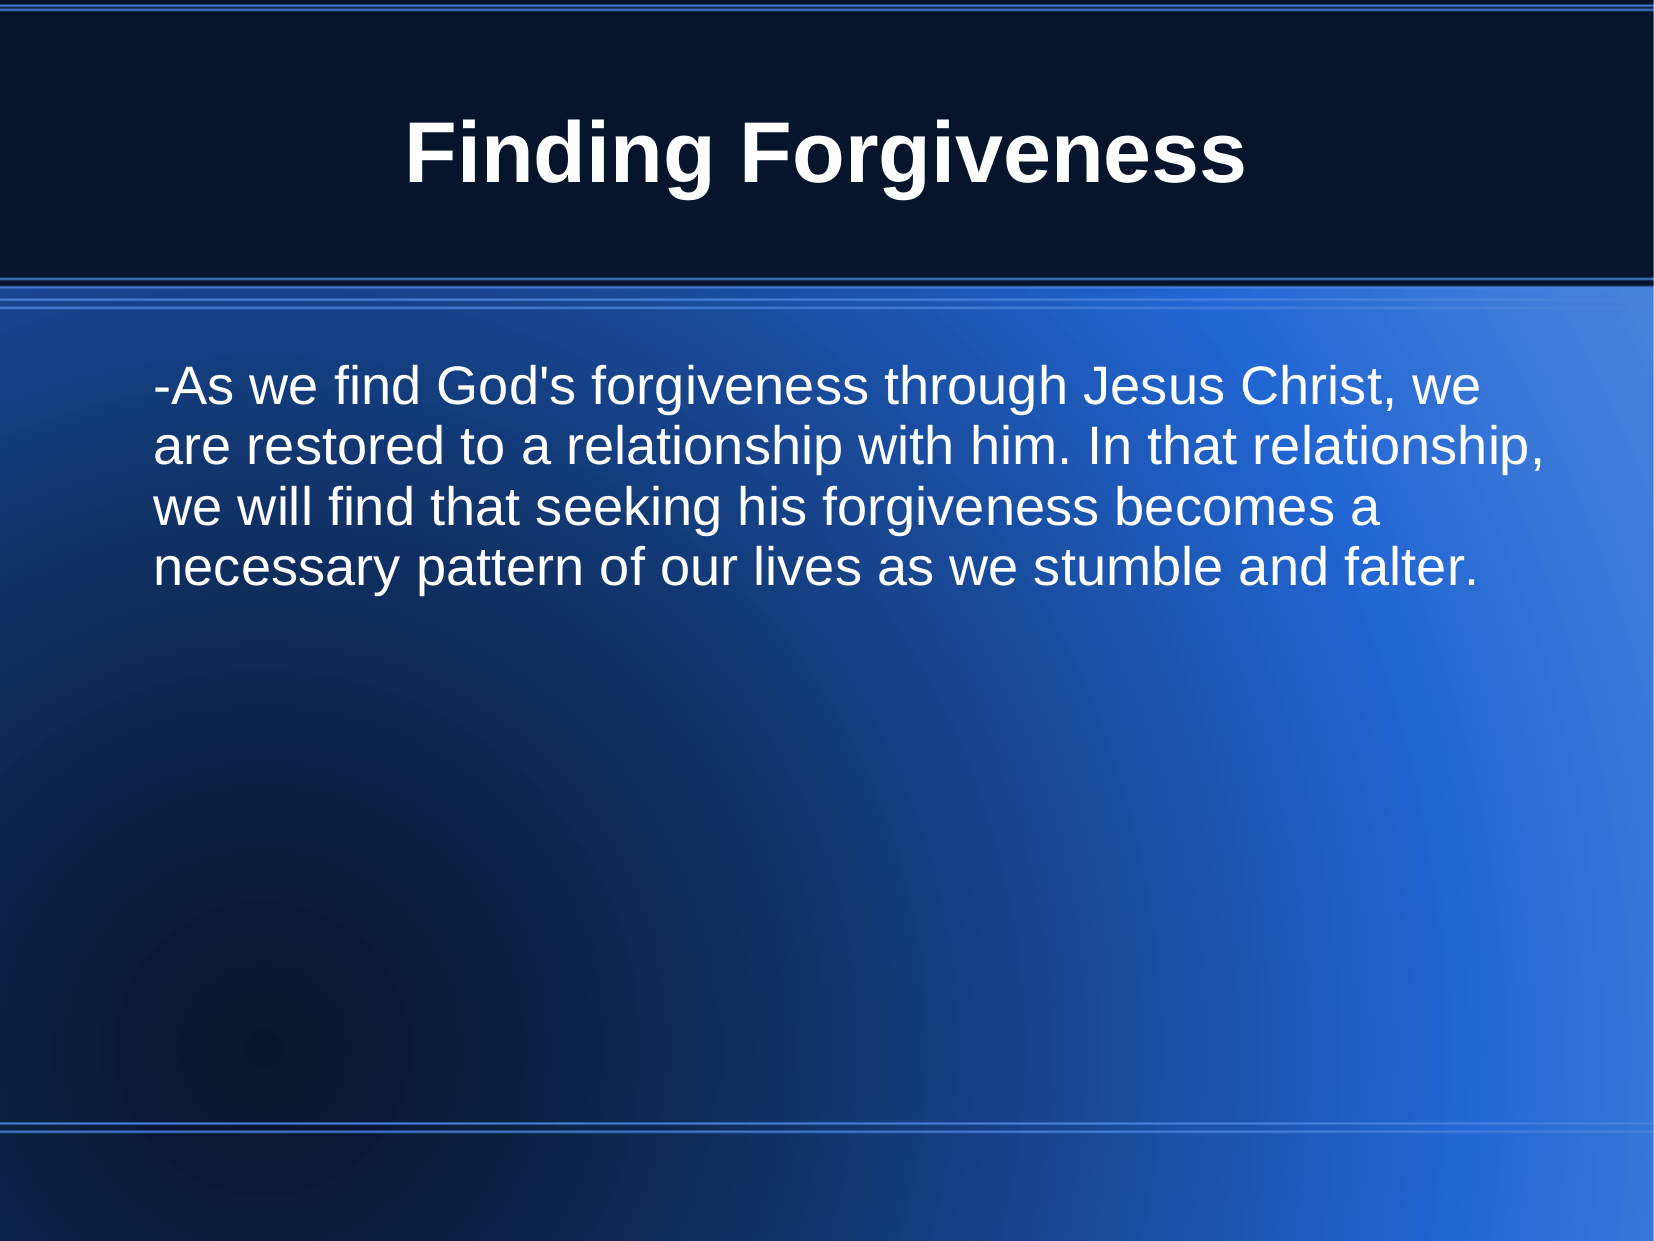

# Finding Forgiveness
-As we find God's forgiveness through Jesus Christ, we are restored to a relationship with him. In that relationship, we will find that seeking his forgiveness becomes a necessary pattern of our lives as we stumble and falter.